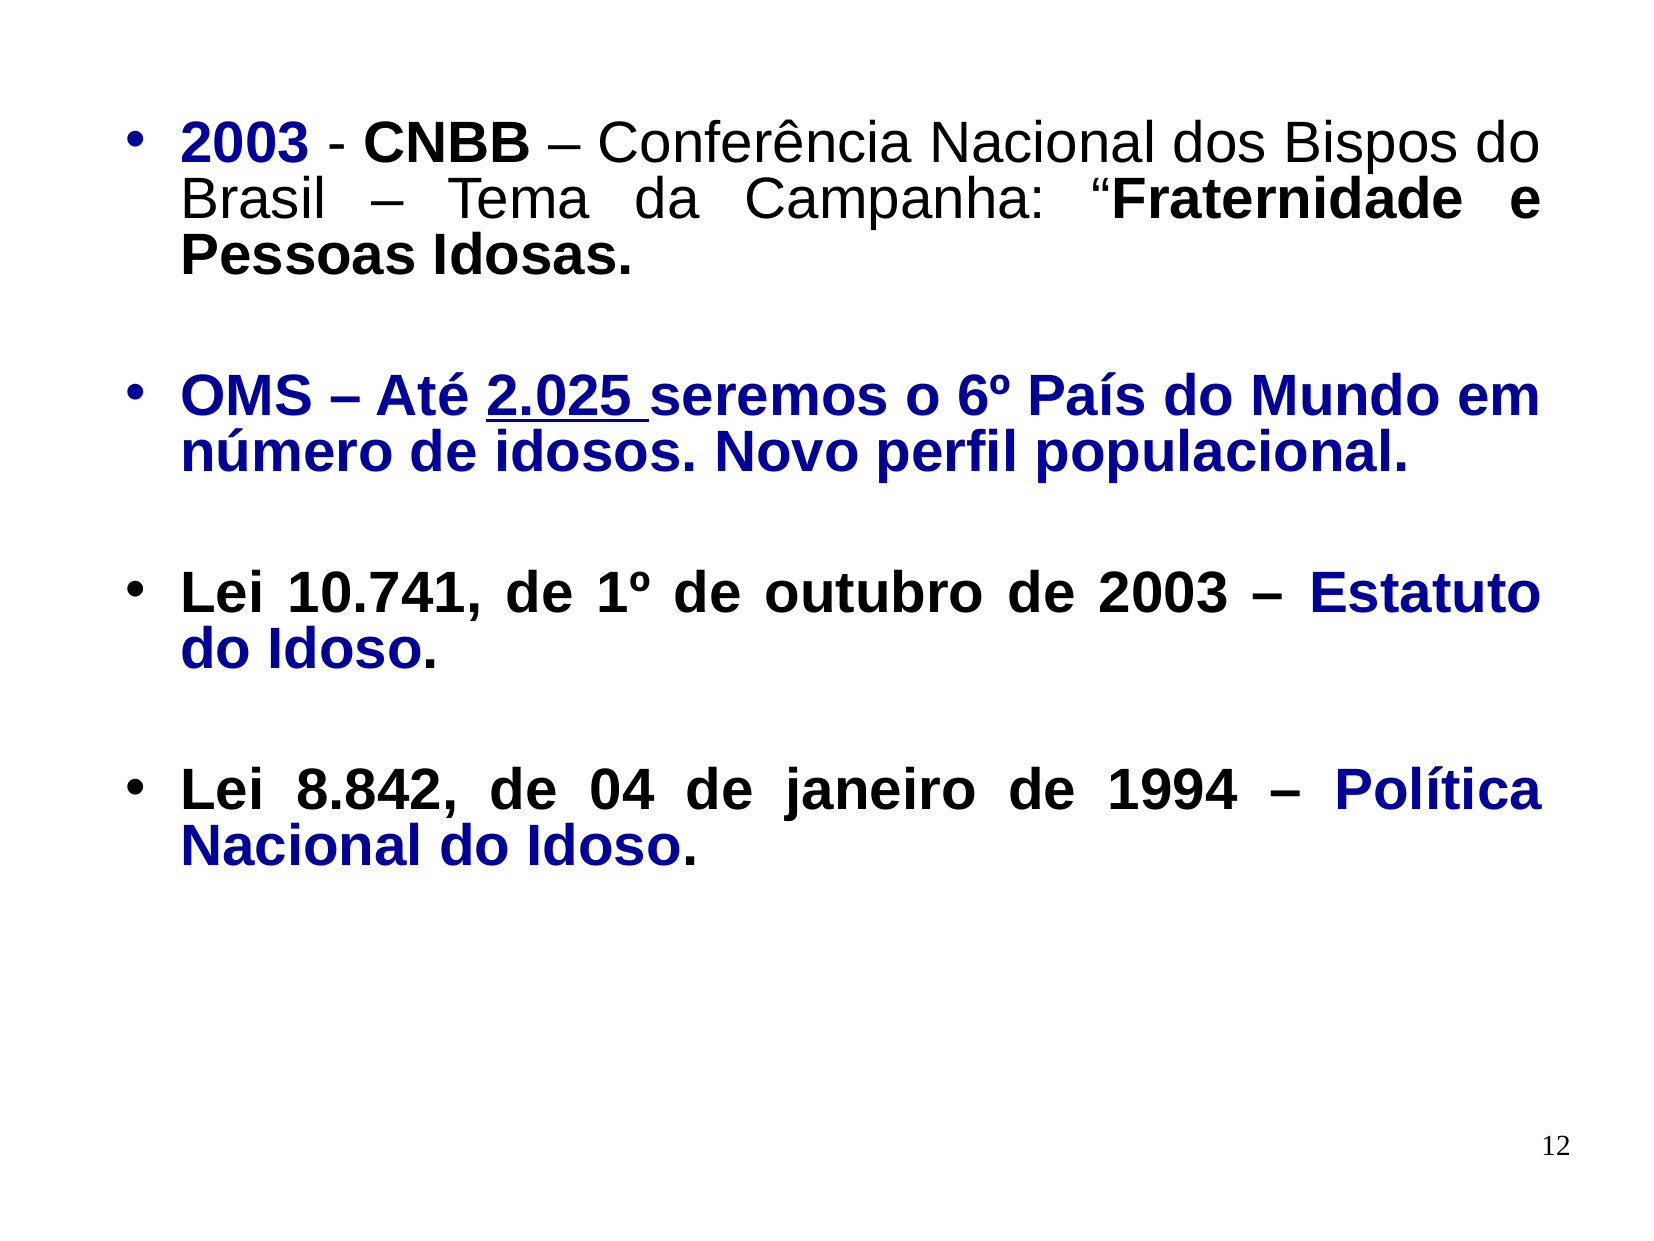

2003 - CNBB – Conferência Nacional dos Bispos do Brasil – Tema da Campanha: “Fraternidade e Pessoas Idosas.
OMS – Até 2.025 seremos o 6º País do Mundo em número de idosos. Novo perfil populacional.
Lei 10.741, de 1º de outubro de 2003 – Estatuto do Idoso.
Lei 8.842, de 04 de janeiro de 1994 – Política Nacional do Idoso.
12